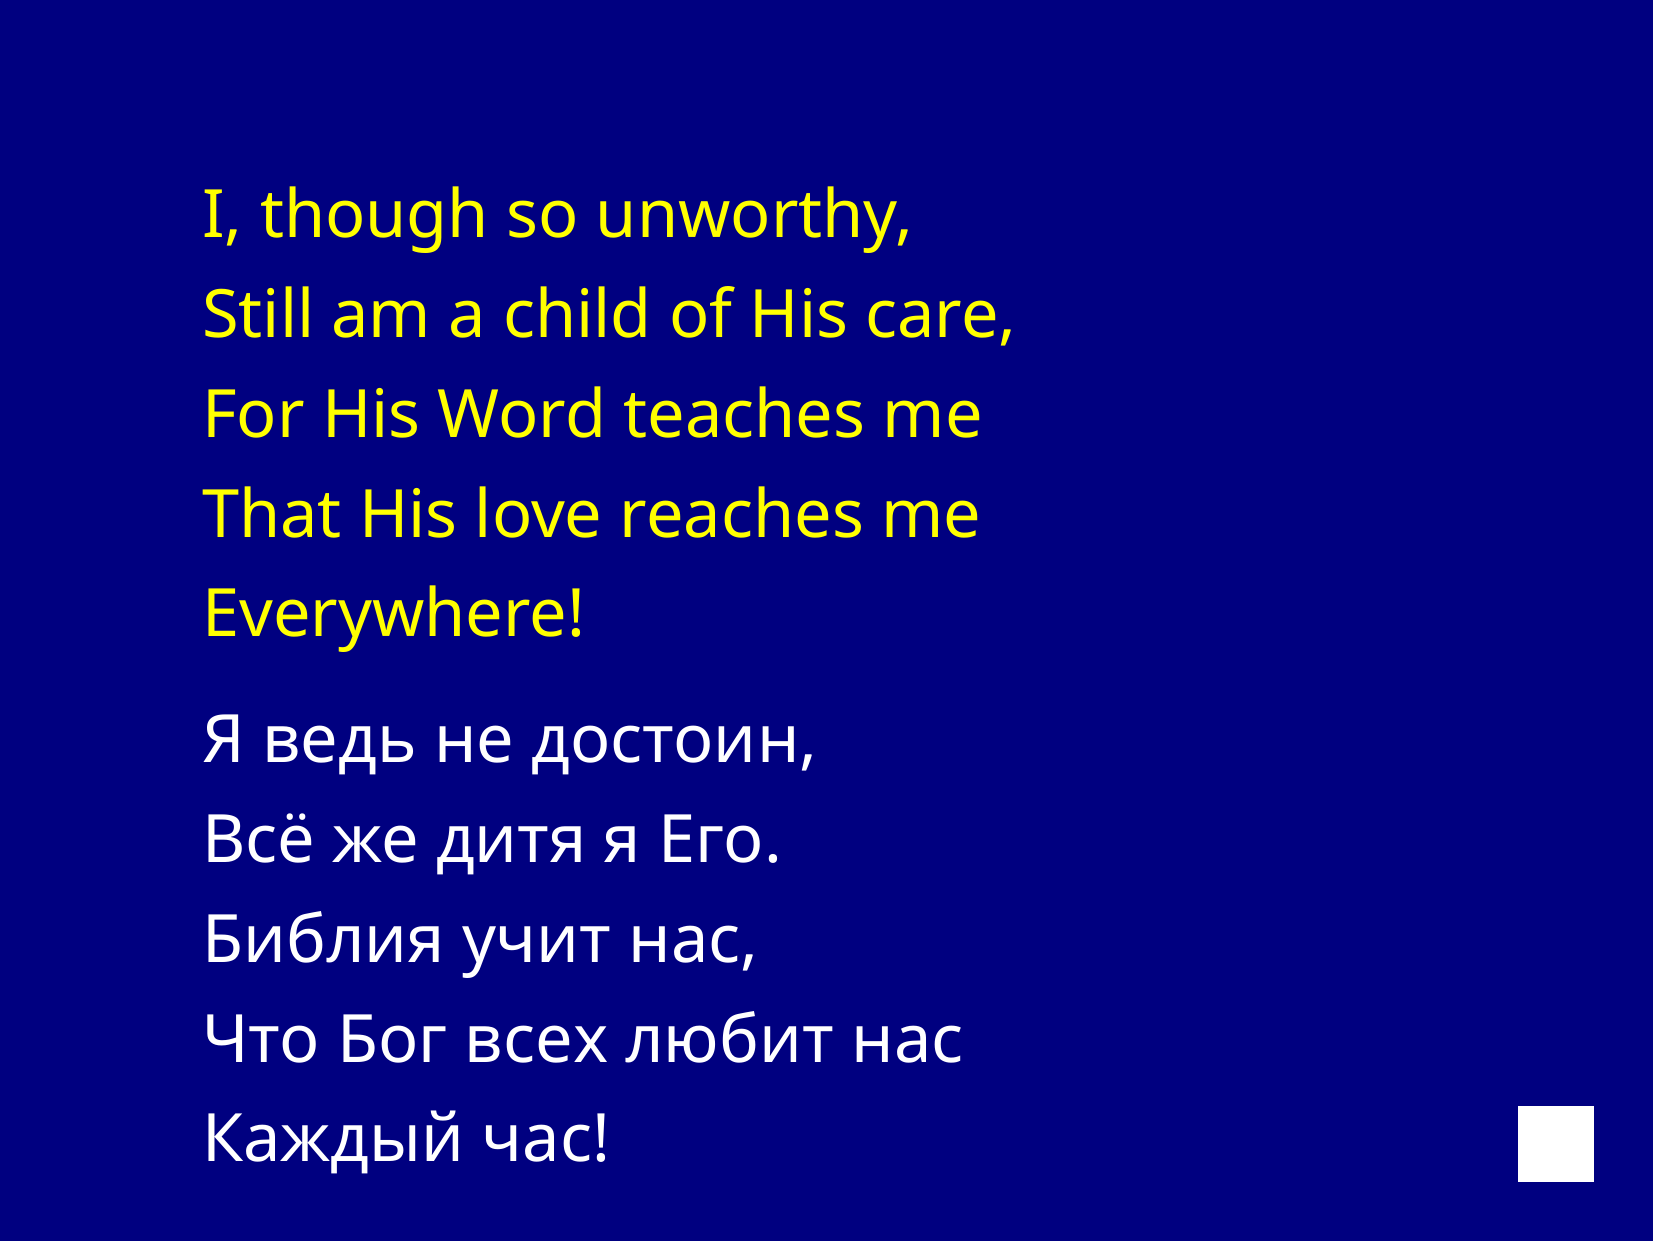

I, though so unworthy,
	Still am a child of His care,
	For His Word teaches me
	That His love reaches me
	Everywhere!
	Я ведь не достоин,
	Всё же дитя я Его.
	Библия учит нас,
	Что Бог всех любит нас
	Каждый час!